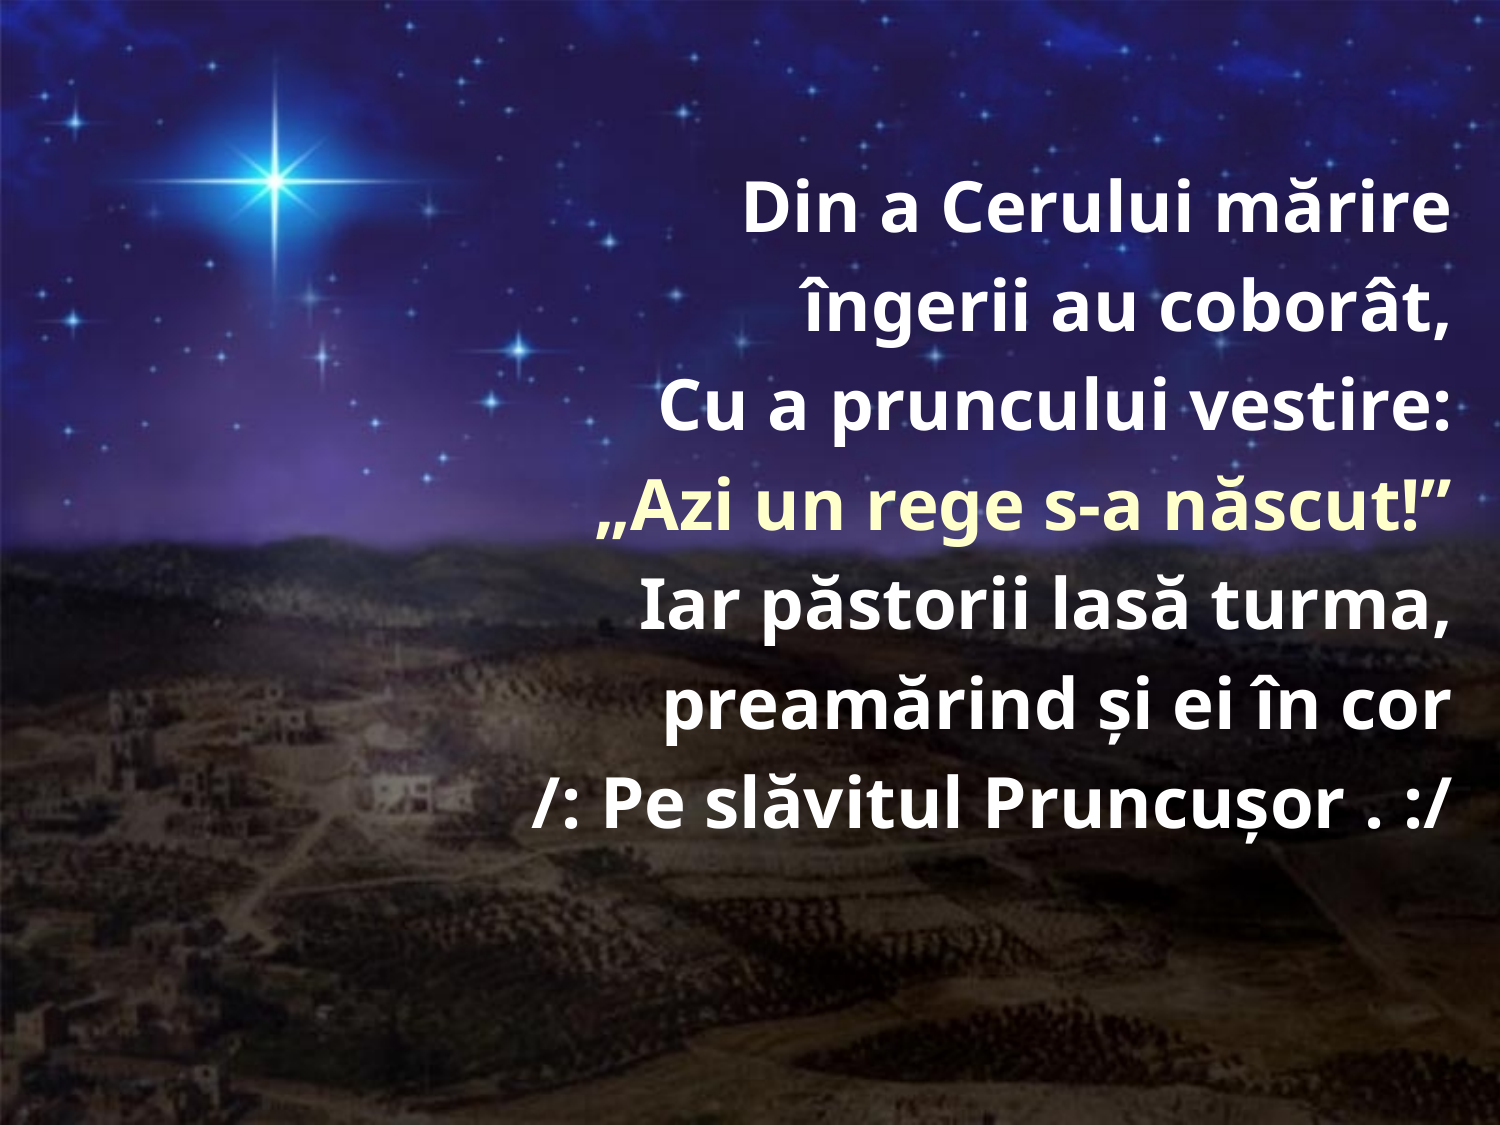

# Din a Cerului mărire
îngerii au coborât,
Cu a pruncului vestire:
„Azi un rege s-a născut!”
Iar păstorii lasă turma,
preamărind şi ei în cor
/: Pe slăvitul Pruncuşor . :/